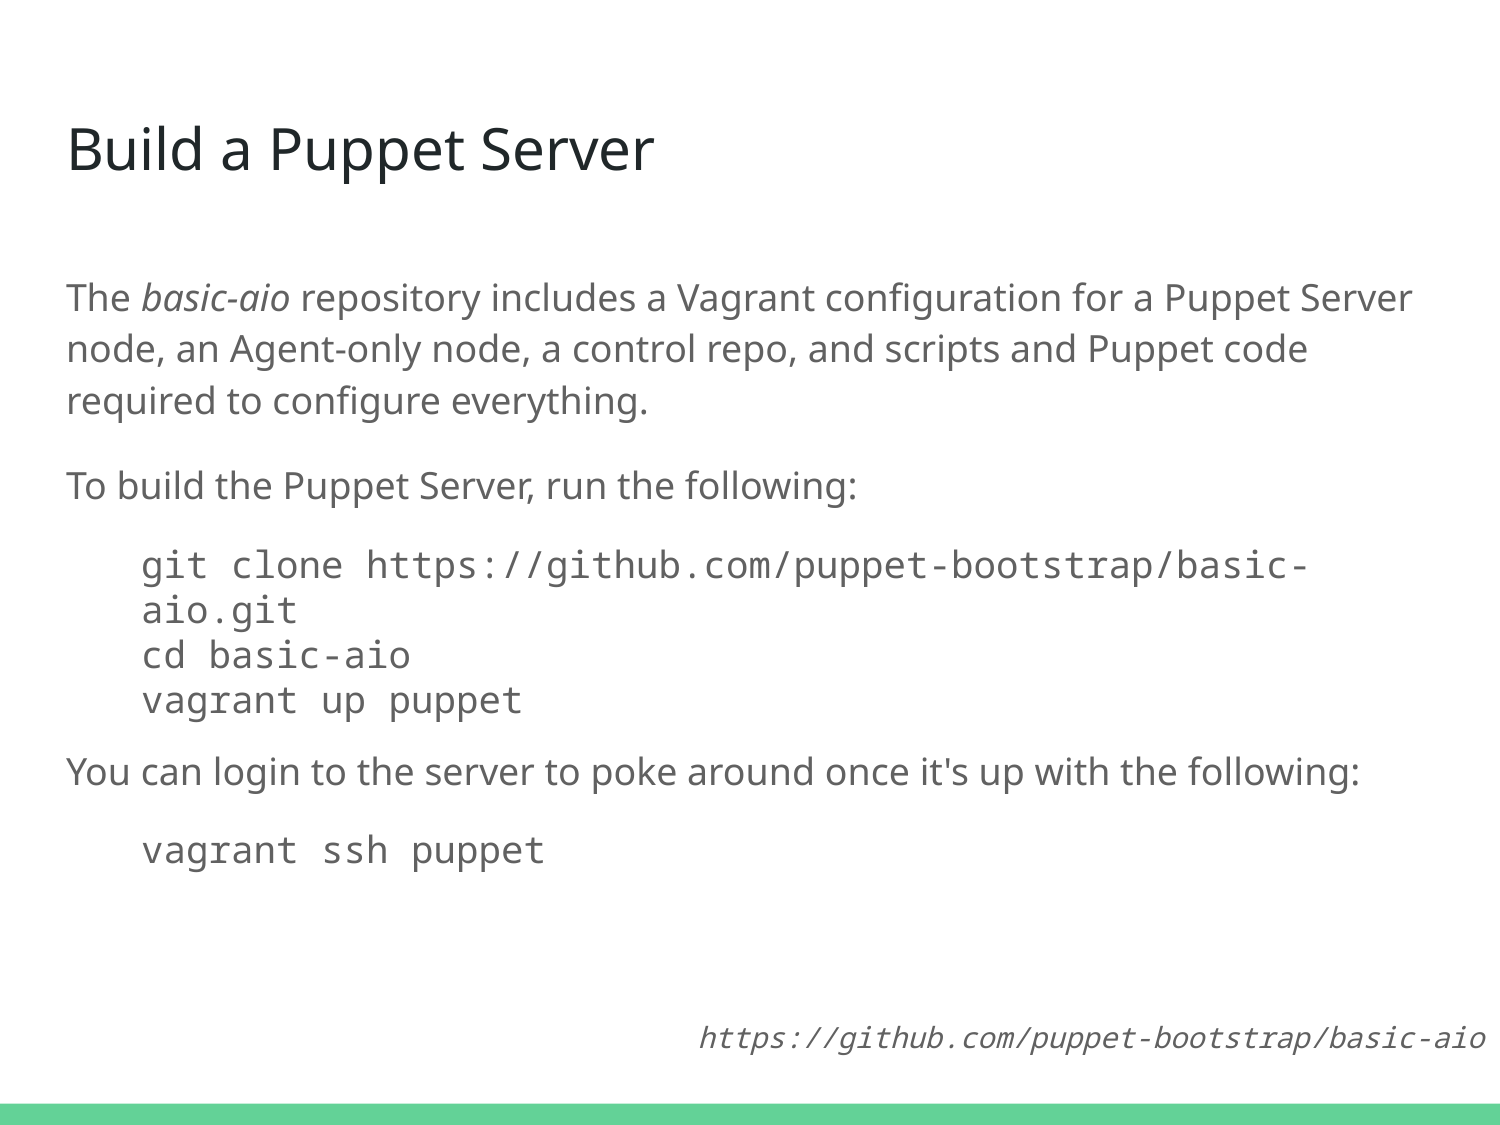

# Build a Puppet Server
The basic-aio repository includes a Vagrant configuration for a Puppet Server node, an Agent-only node, a control repo, and scripts and Puppet code required to configure everything.
To build the Puppet Server, run the following:
git clone https://github.com/puppet-bootstrap/basic-aio.git
cd basic-aio
vagrant up puppet
You can login to the server to poke around once it's up with the following:
vagrant ssh puppet
https://github.com/puppet-bootstrap/basic-aio